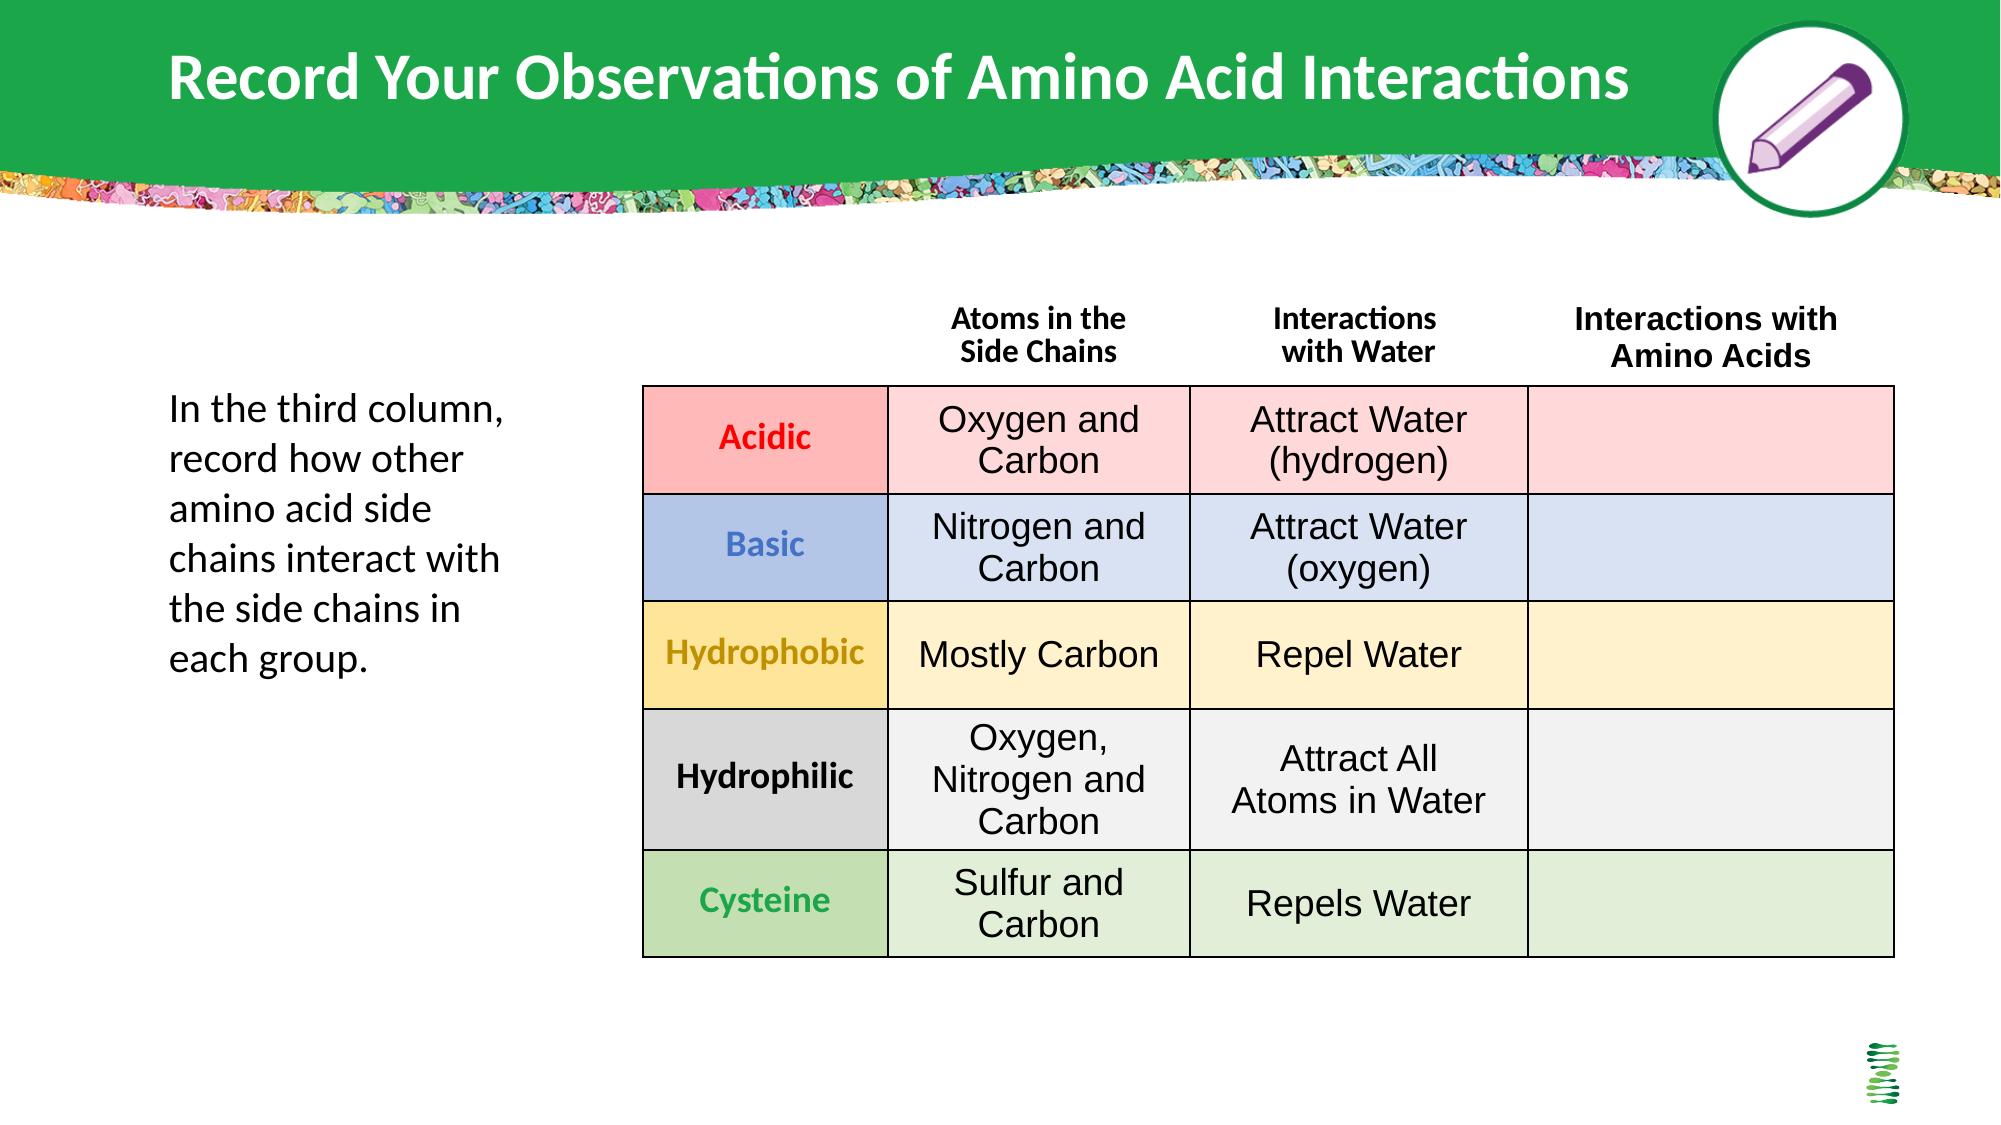

Record Your Observations of Amino Acid Interactions
| | Atoms in the Side Chains | Interactions  with Water | Interactions with  Amino Acids |
| --- | --- | --- | --- |
| Acidic | Oxygen and Carbon | Attract Water (hydrogen) | |
| Basic | Nitrogen and Carbon | Attract Water (oxygen) | |
| Hydrophobic | Mostly Carbon | Repel Water | |
| Hydrophilic | Oxygen, Nitrogen and Carbon | Attract All Atoms in Water | |
| Cysteine | Sulfur and Carbon | Repels Water | |
In the third column, record how other amino acid side chains interact with the side chains in each group.